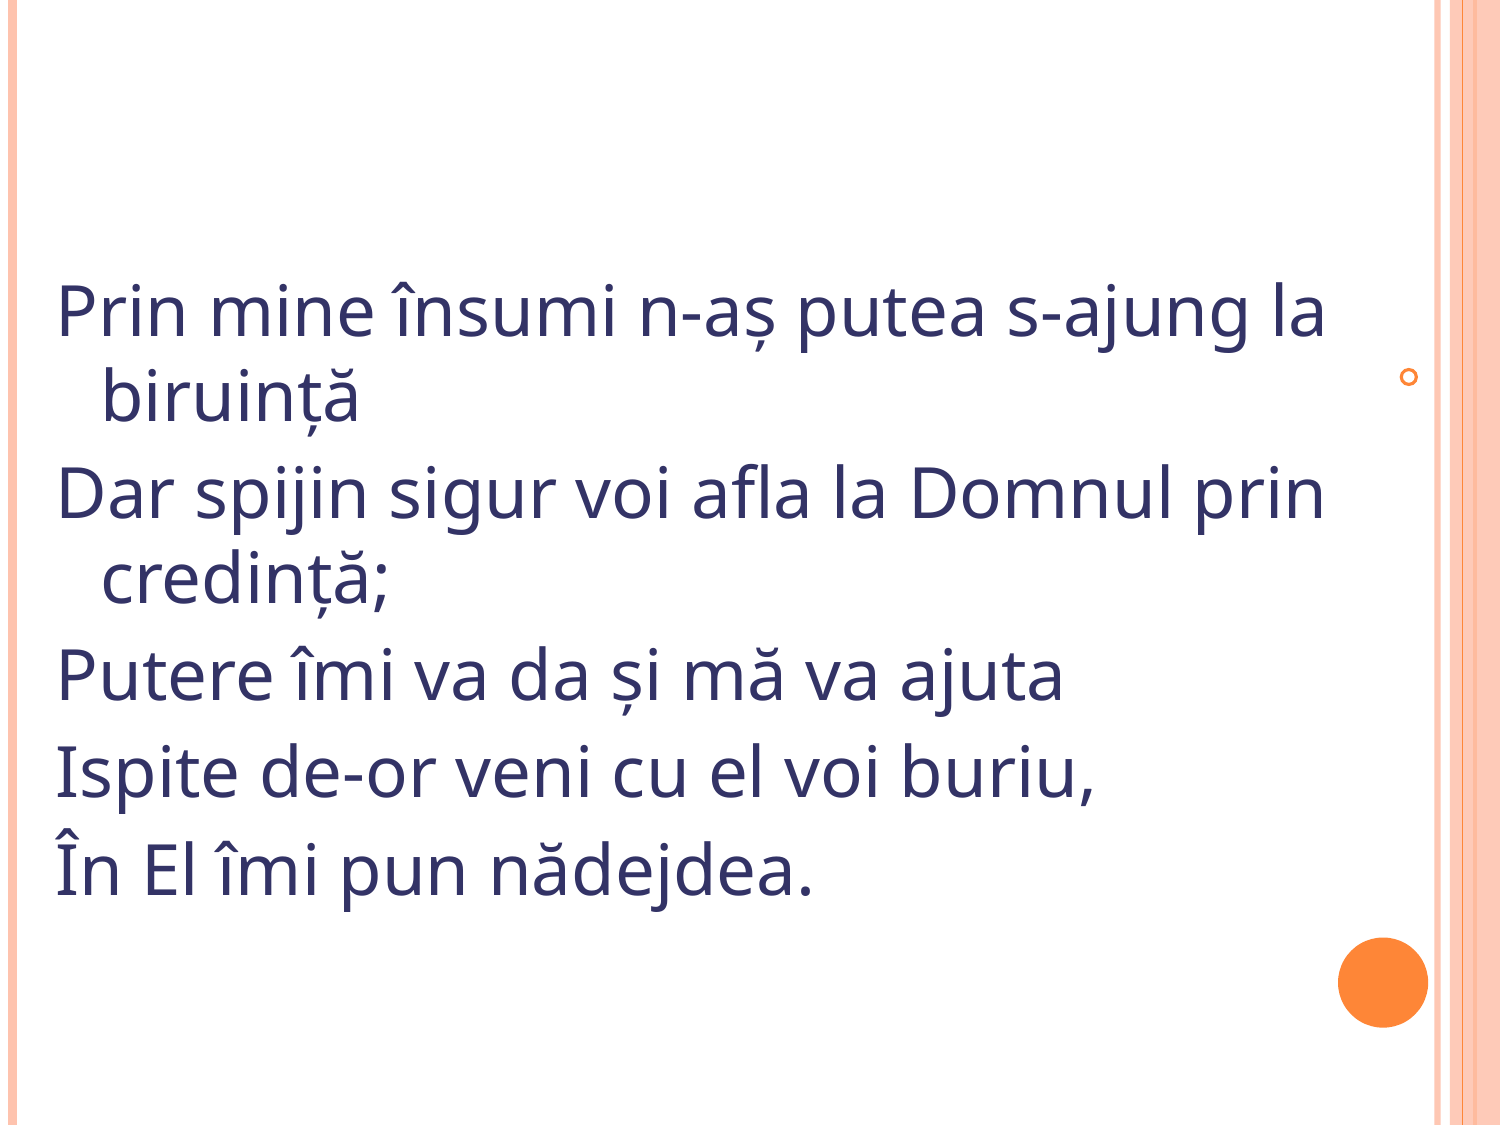

#
Prin mine însumi n-aş putea s-ajung la biruinţă
Dar spijin sigur voi afla la Domnul prin credinţă;
Putere îmi va da şi mă va ajuta
Ispite de-or veni cu el voi buriu,
În El îmi pun nădejdea.